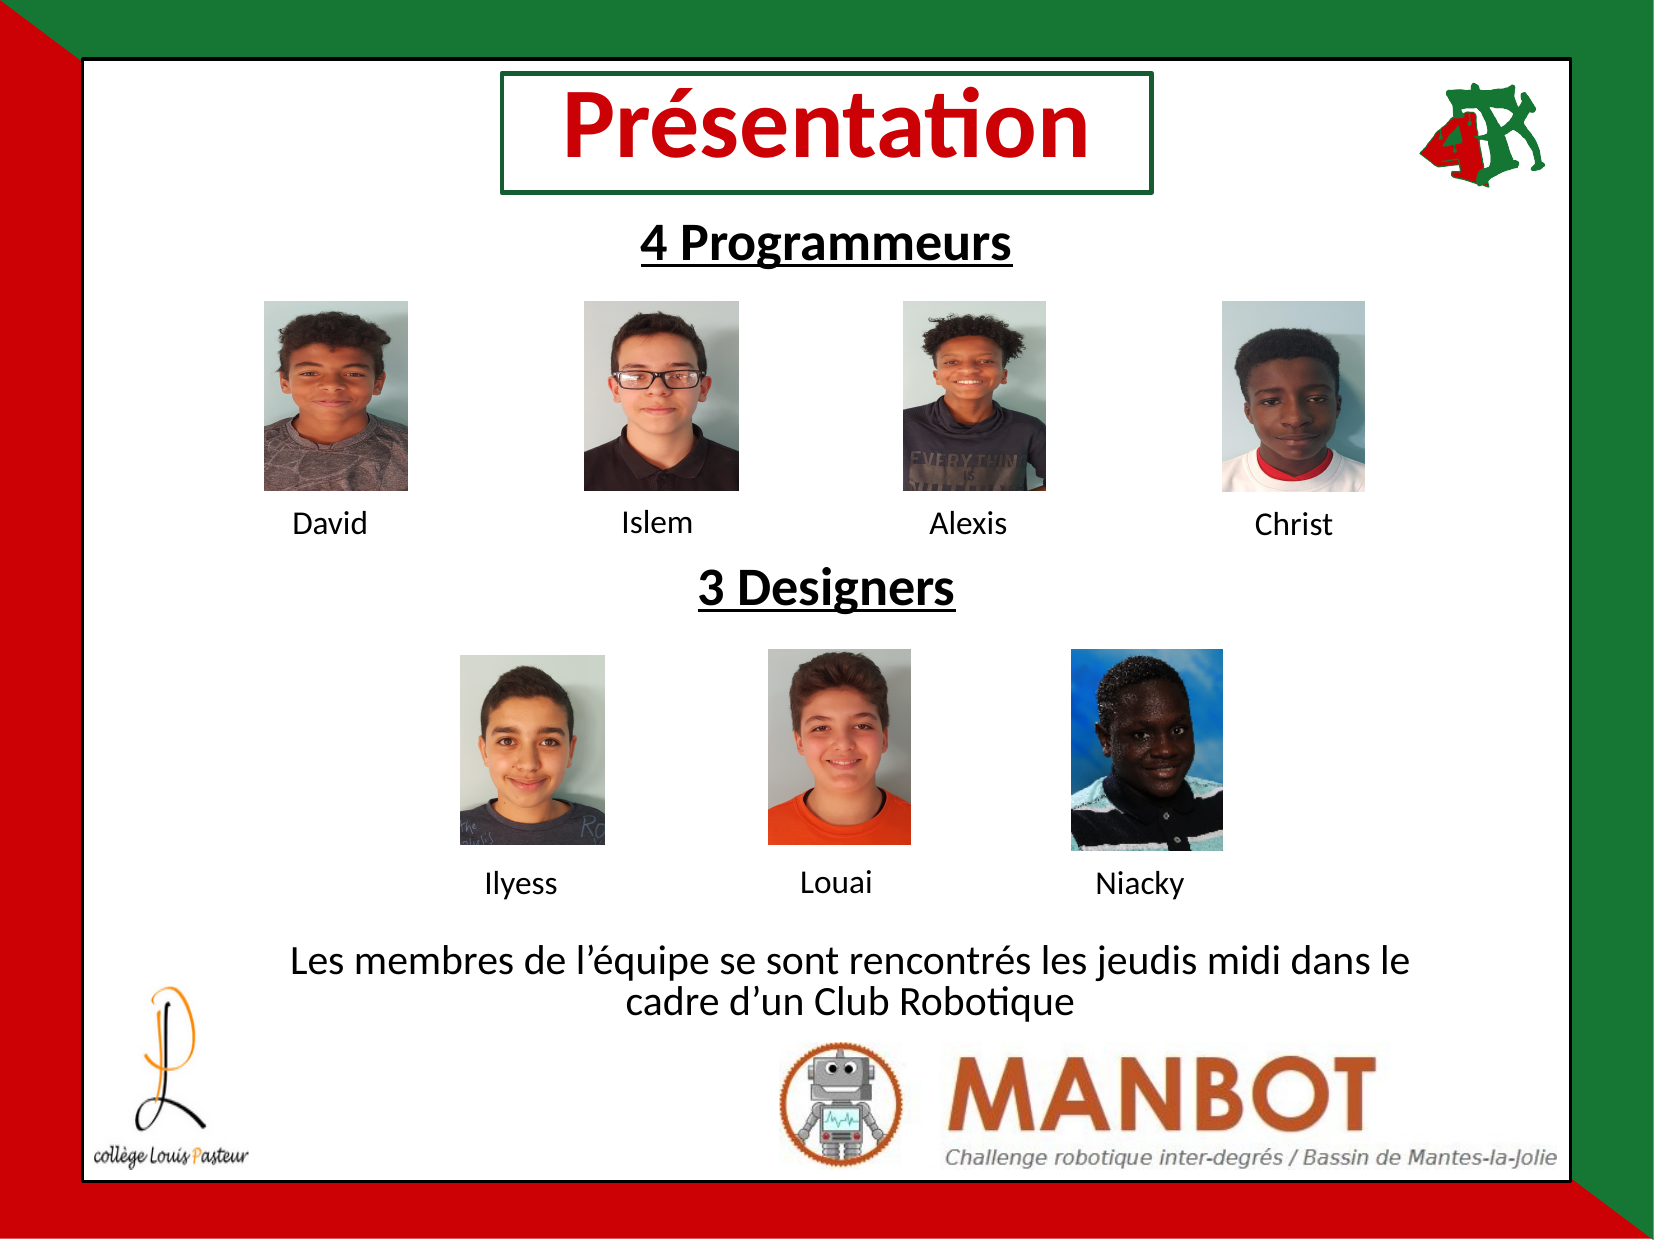

Présentation
4 Programmeurs
Islem
David
Alexis
Christ
3 Designers
Louai
Ilyess
Niacky
Les membres de l’équipe se sont rencontrés les jeudis midi dans le cadre d’un Club Robotique